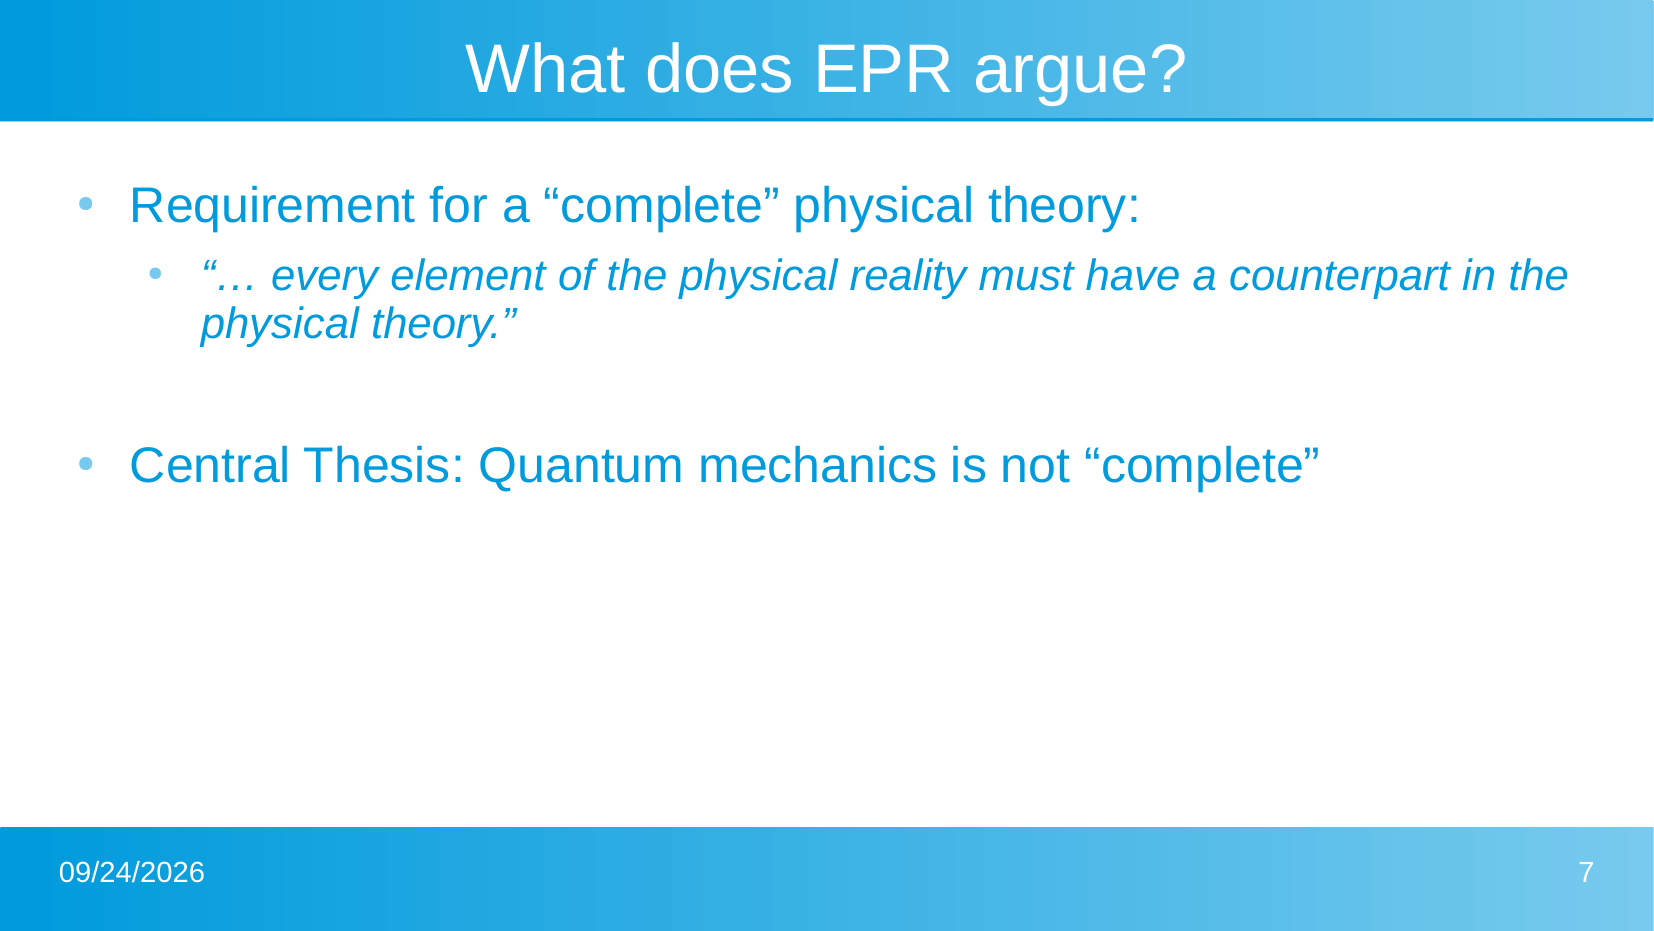

# What does EPR argue?
Requirement for a “complete” physical theory:
“… every element of the physical reality must have a counterpart in the physical theory.”
Central Thesis: Quantum mechanics is not “complete”
7